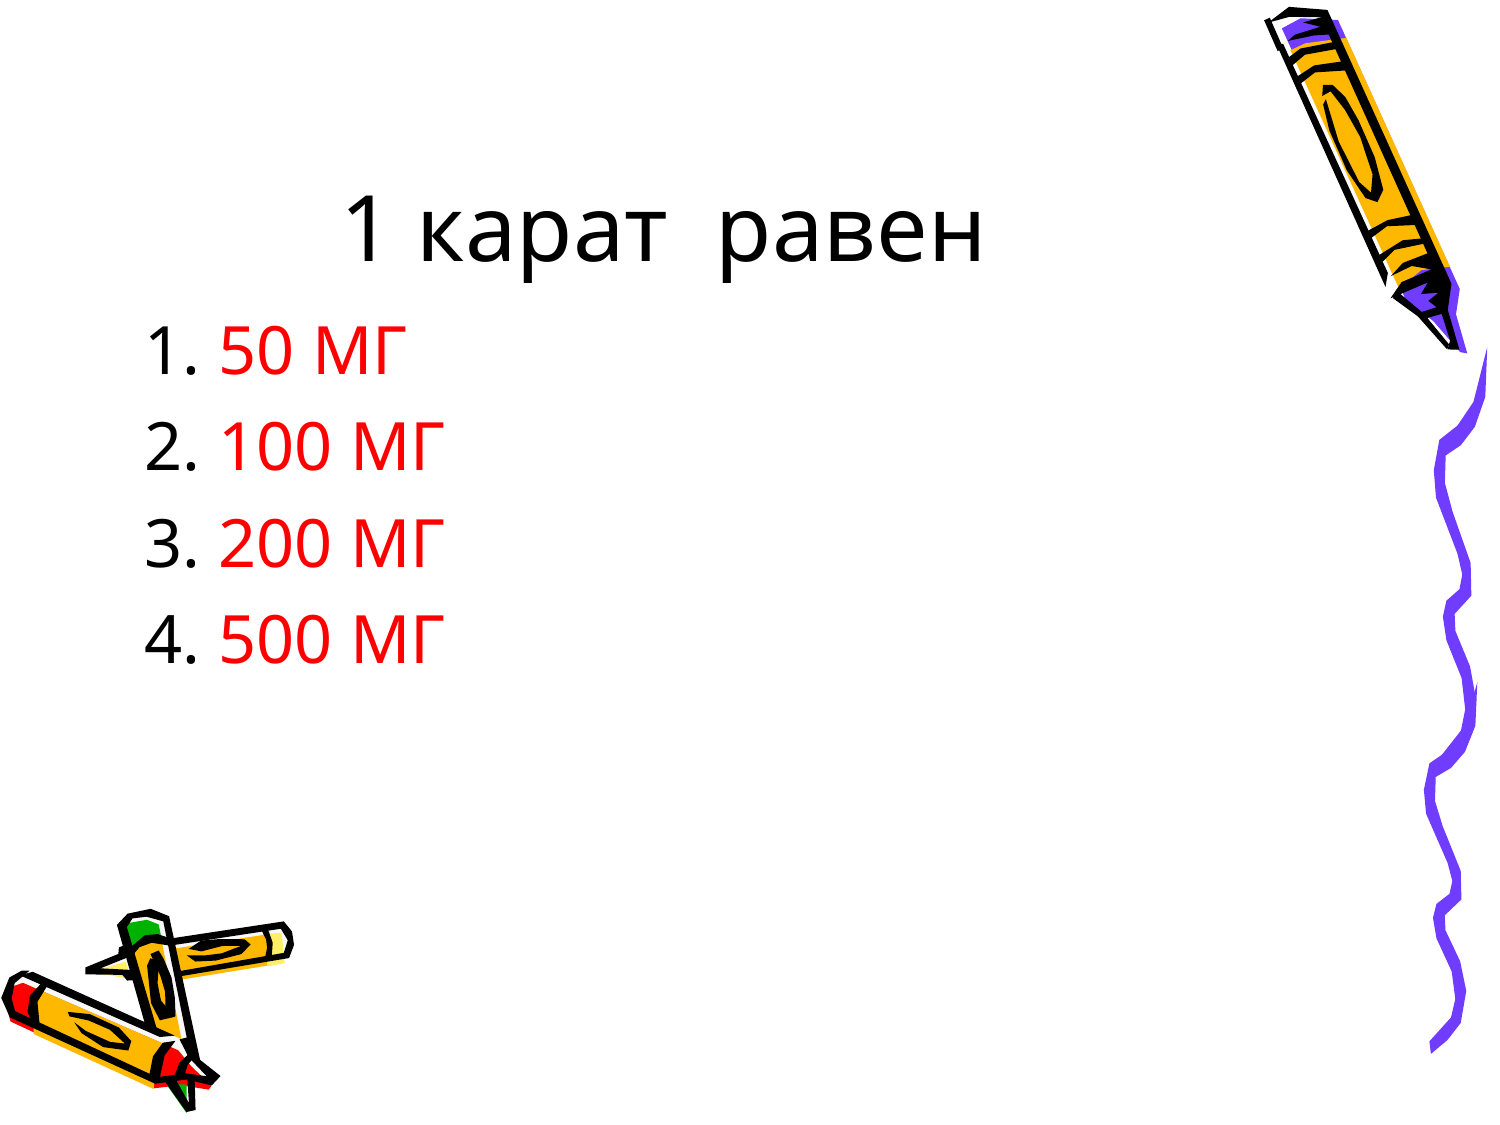

# 1 карат равен
 1. 50 МГ
 2. 100 МГ
 3. 200 МГ
 4. 500 МГ